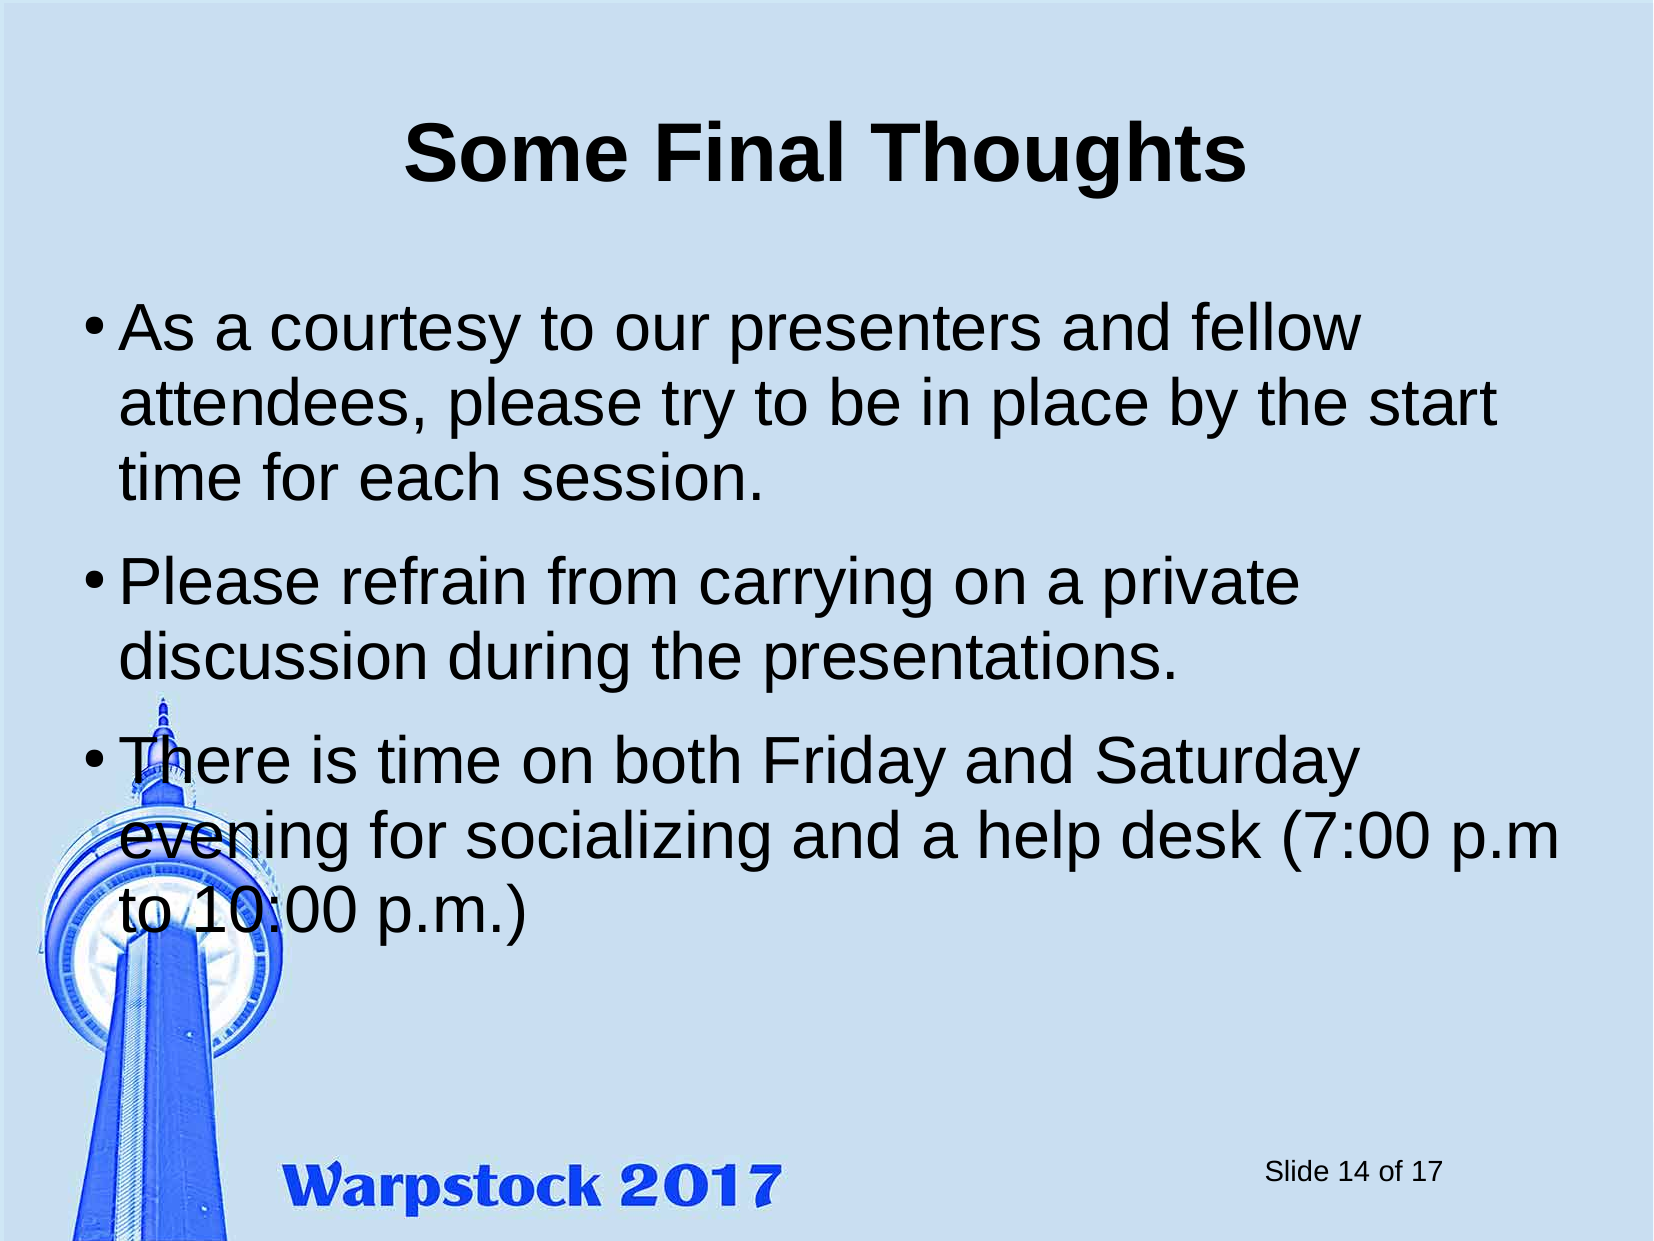

# Some Final Thoughts
As a courtesy to our presenters and fellow attendees, please try to be in place by the start time for each session.
Please refrain from carrying on a private discussion during the presentations.
There is time on both Friday and Saturday evening for socializing and a help desk (7:00 p.m to 10:00 p.m.)
Slide of <count>